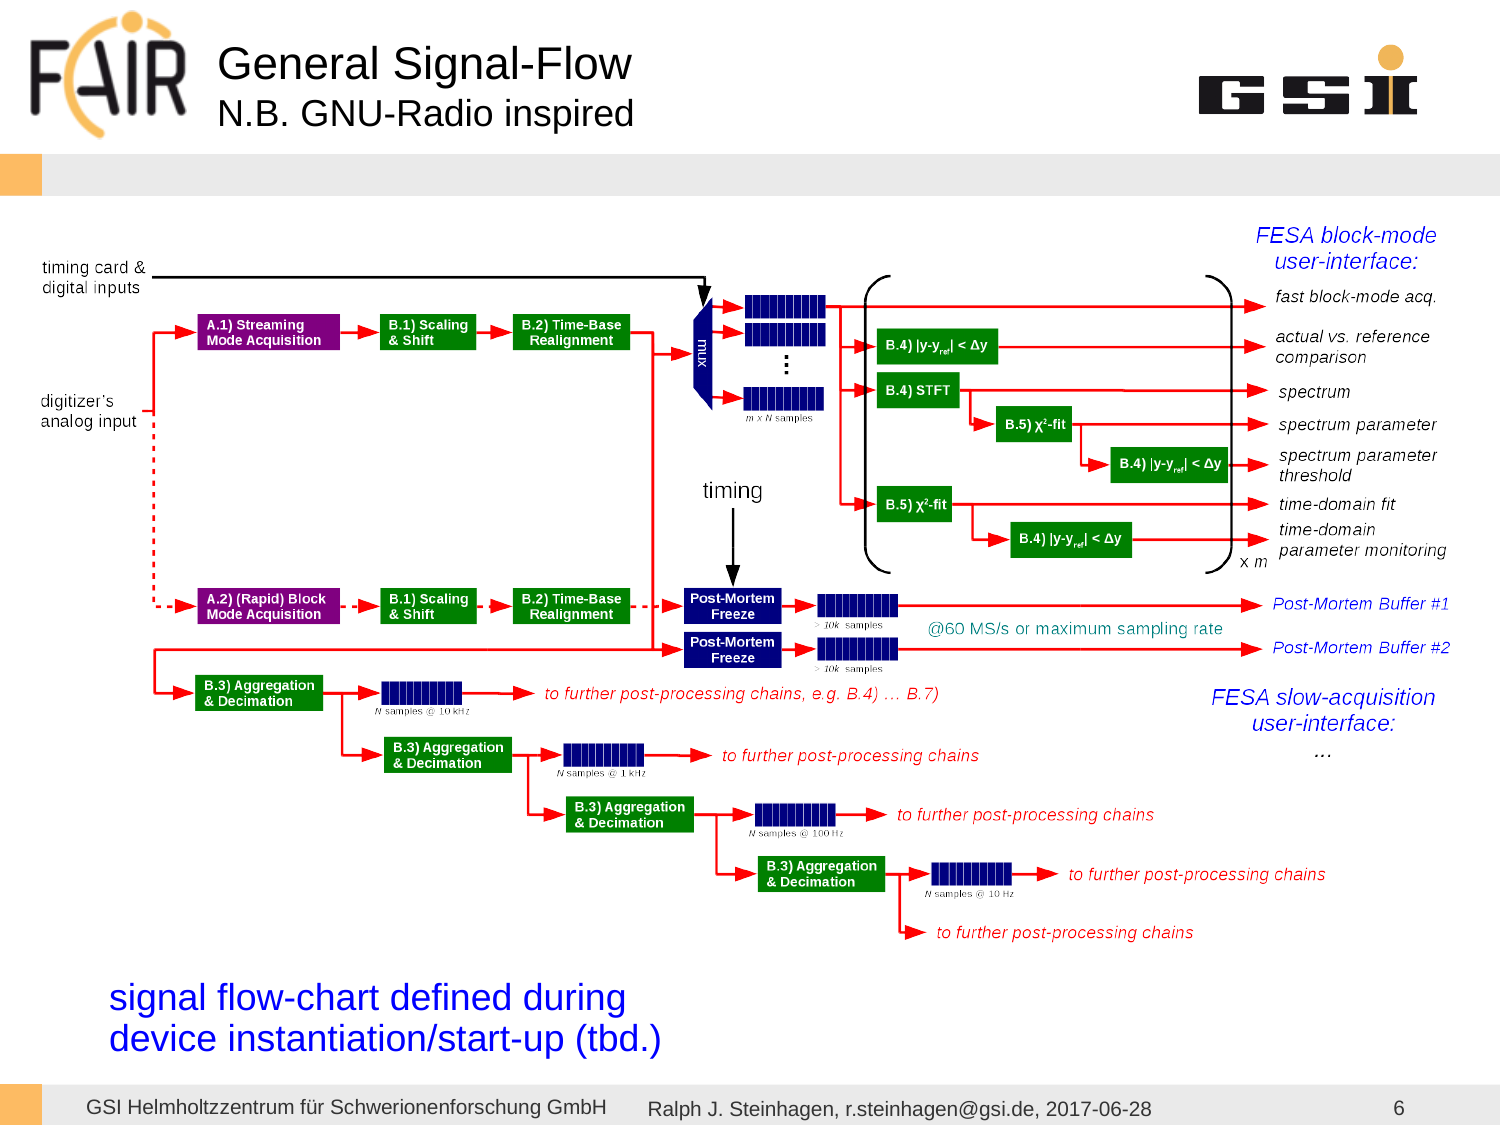

# General Signal-Flow N.B. GNU-Radio inspired
signal flow-chart defined during device instantiation/start-up (tbd.)